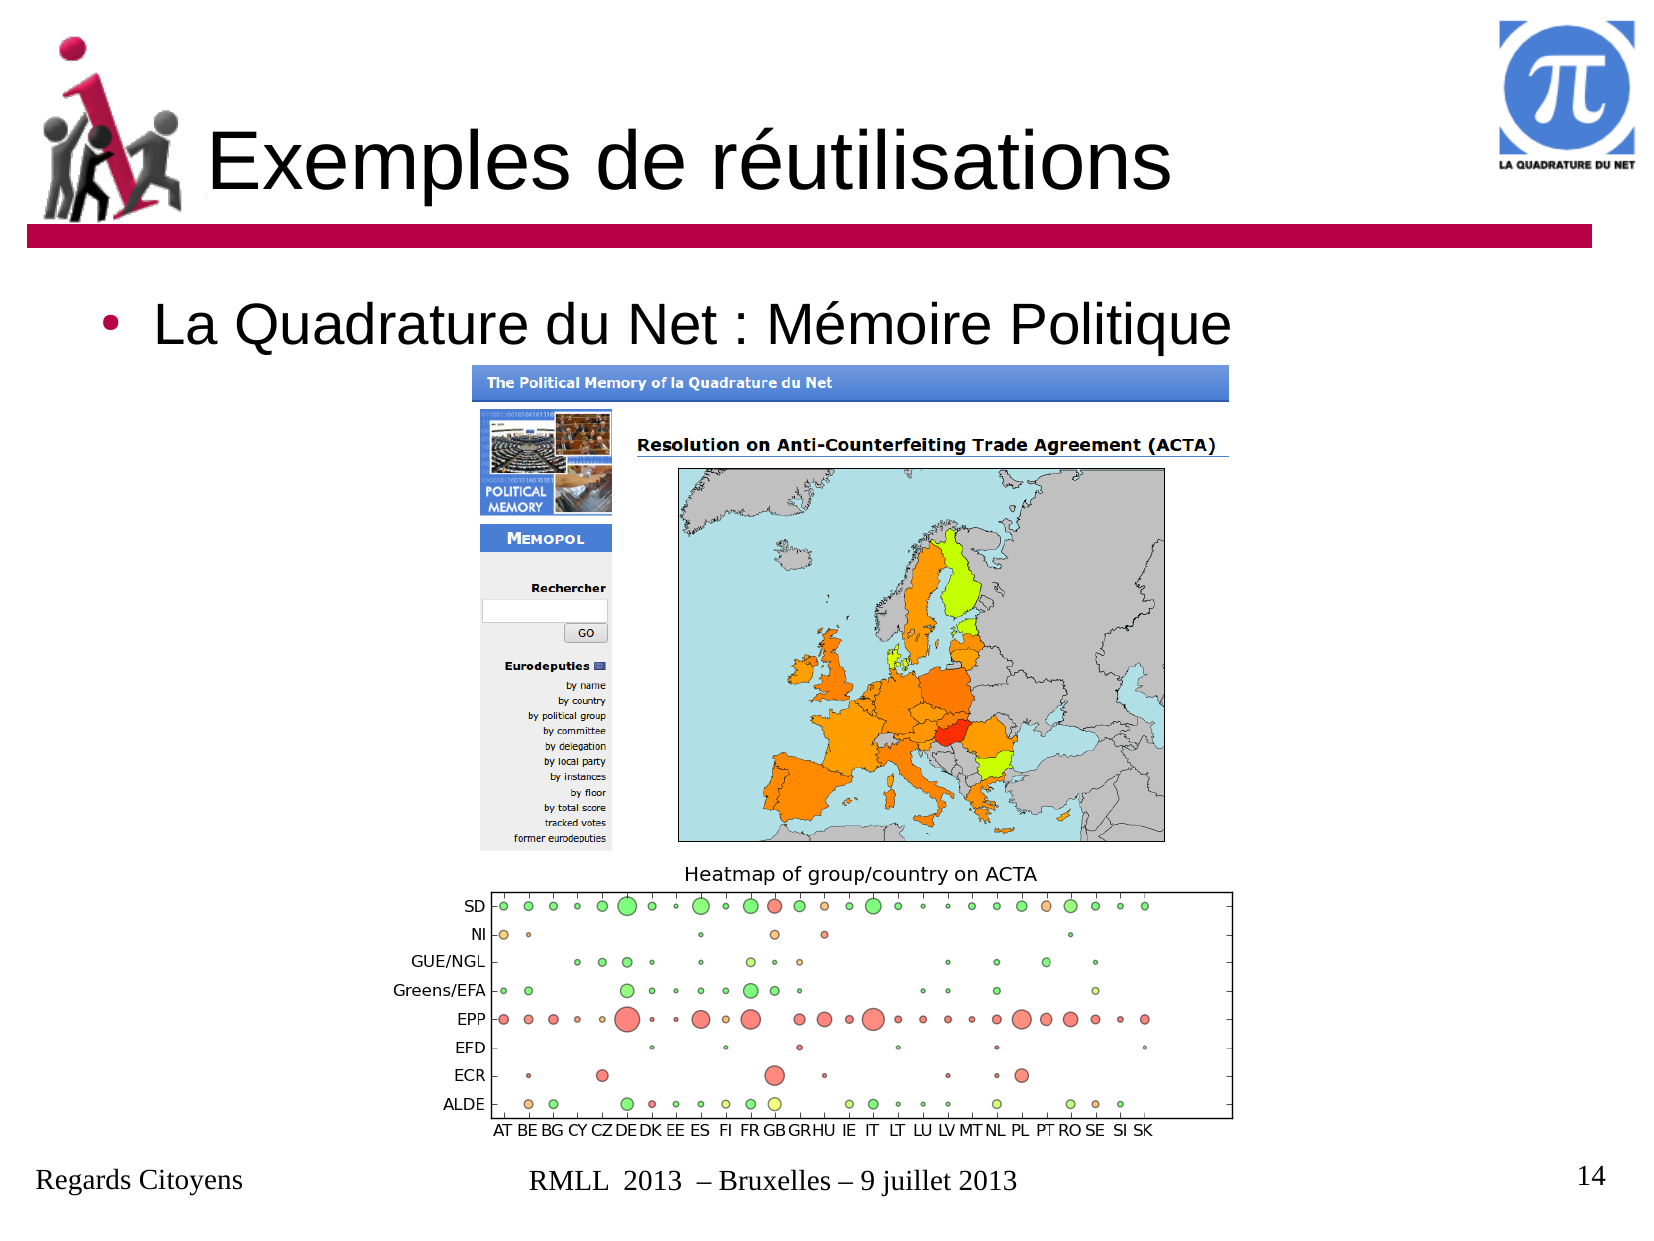

# Exemples de réutilisations
La Quadrature du Net : Mémoire Politique
14